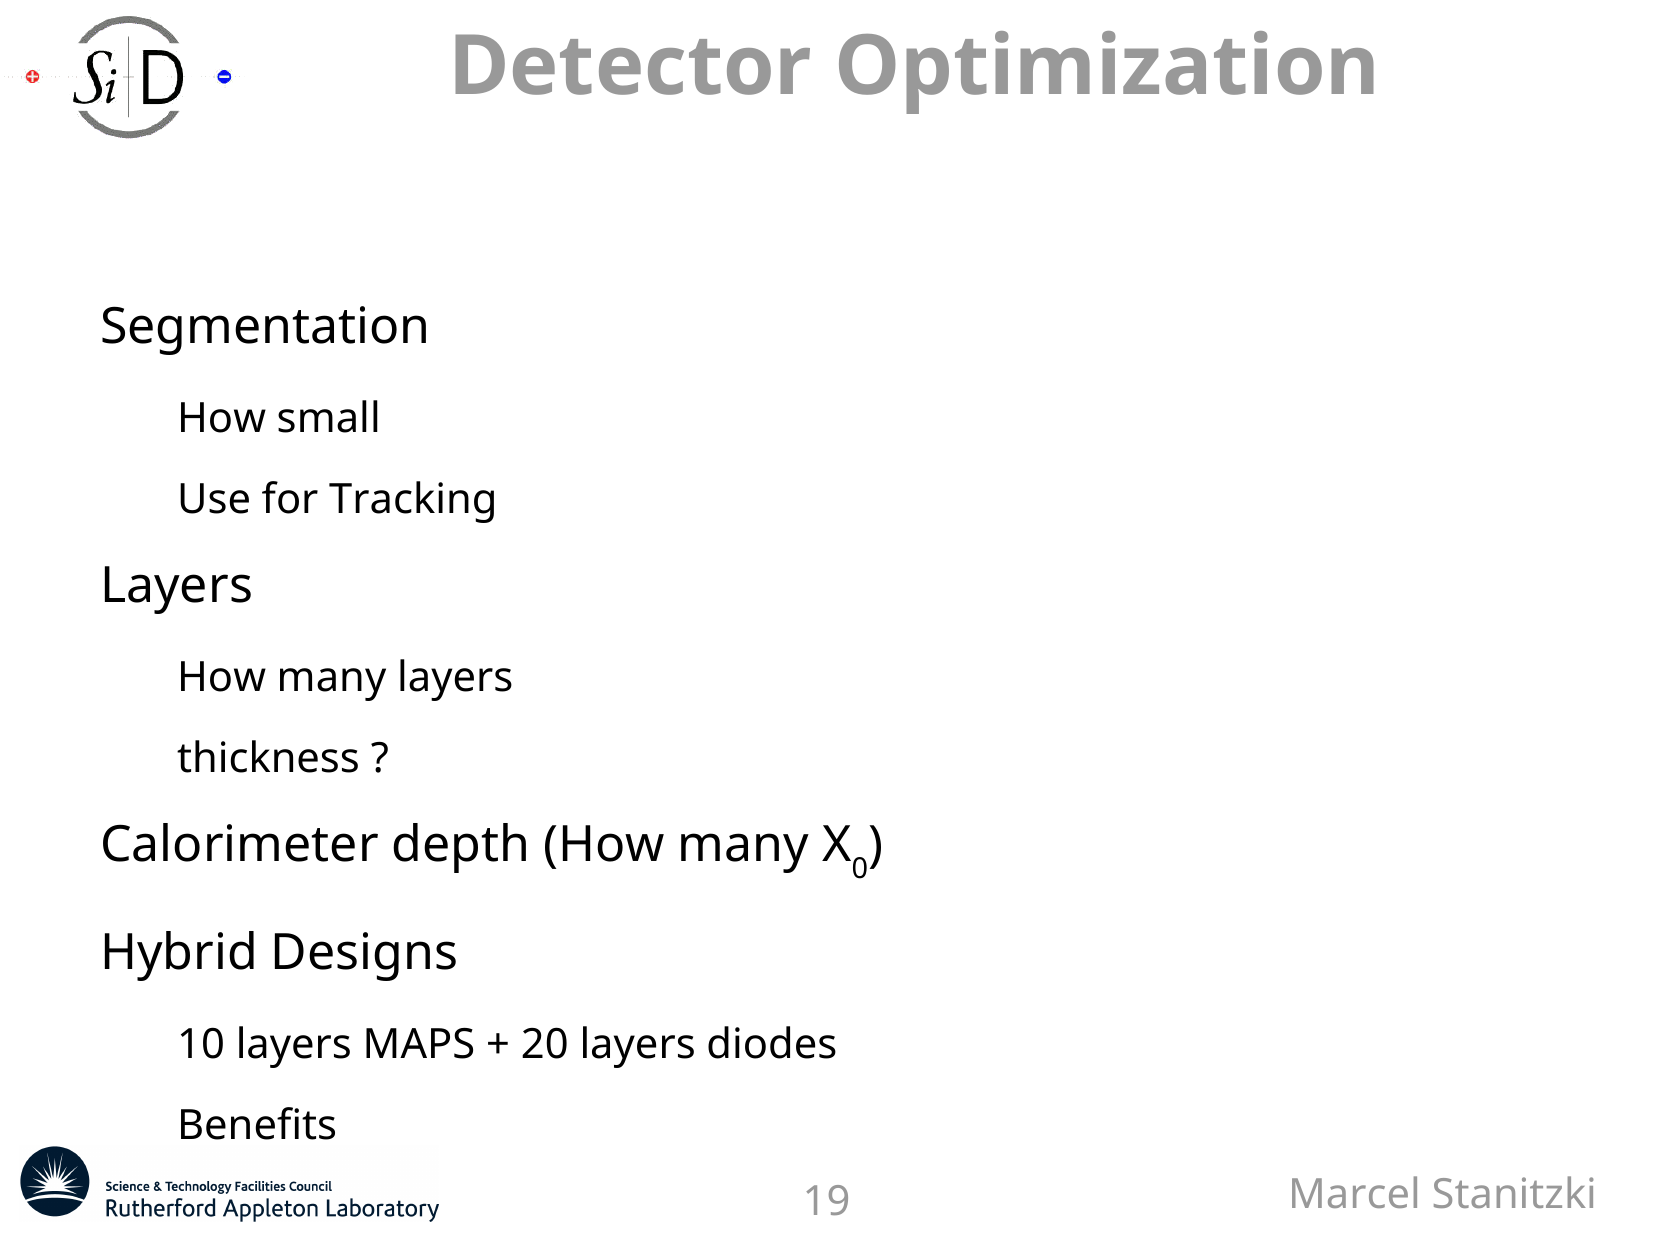

# Detector Optimization
Segmentation
How small
Use for Tracking
Layers
How many layers
thickness ?
Calorimeter depth (How many X0)
Hybrid Designs
10 layers MAPS + 20 layers diodes
Benefits